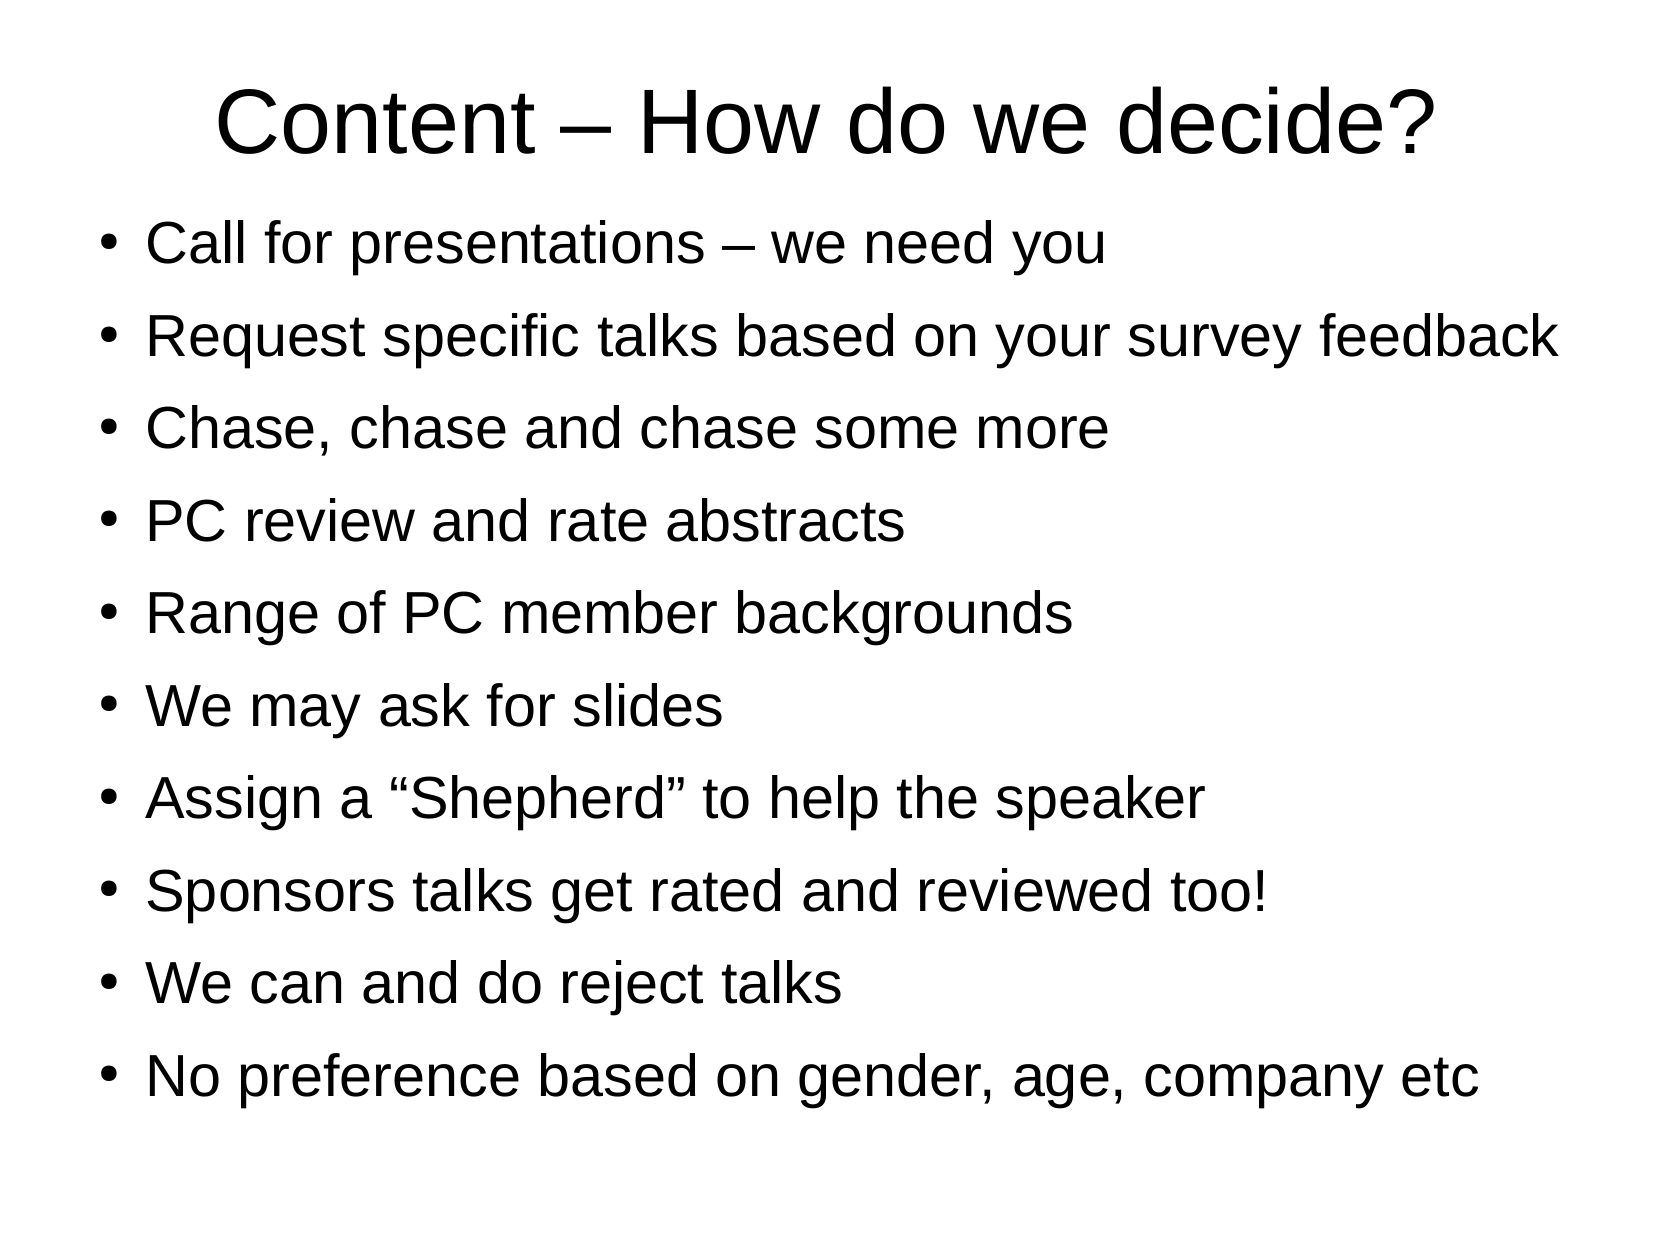

# Content – How do we decide?
Call for presentations – we need you
Request specific talks based on your survey feedback
Chase, chase and chase some more
PC review and rate abstracts
Range of PC member backgrounds
We may ask for slides
Assign a “Shepherd” to help the speaker
Sponsors talks get rated and reviewed too!
We can and do reject talks
No preference based on gender, age, company etc